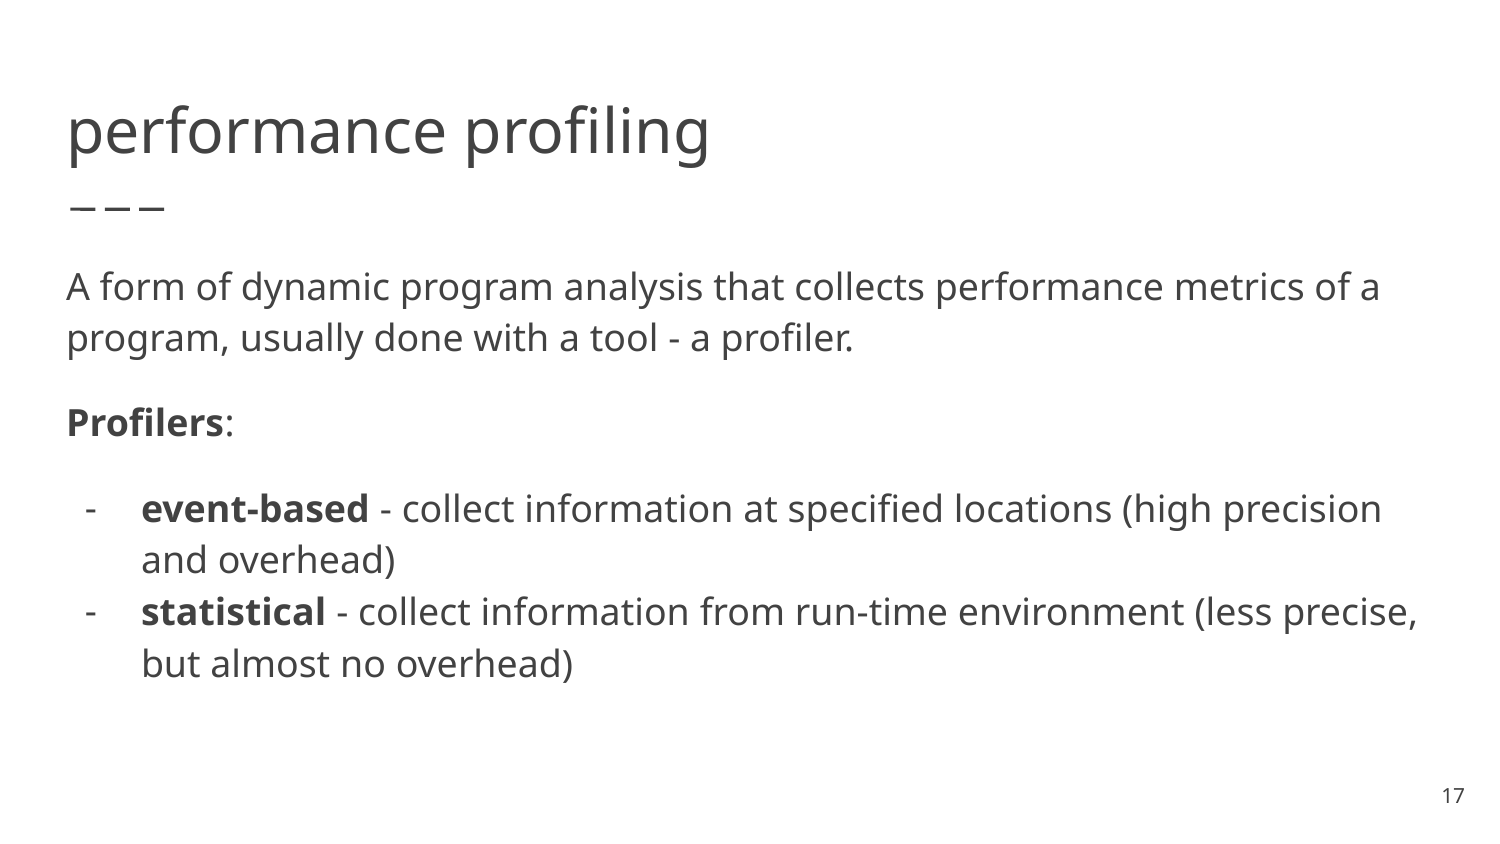

# performance profiling
A form of dynamic program analysis that collects performance metrics of a program, usually done with a tool - a profiler.
Profilers:
event-based - collect information at specified locations (high precision and overhead)
statistical - collect information from run-time environment (less precise, but almost no overhead)